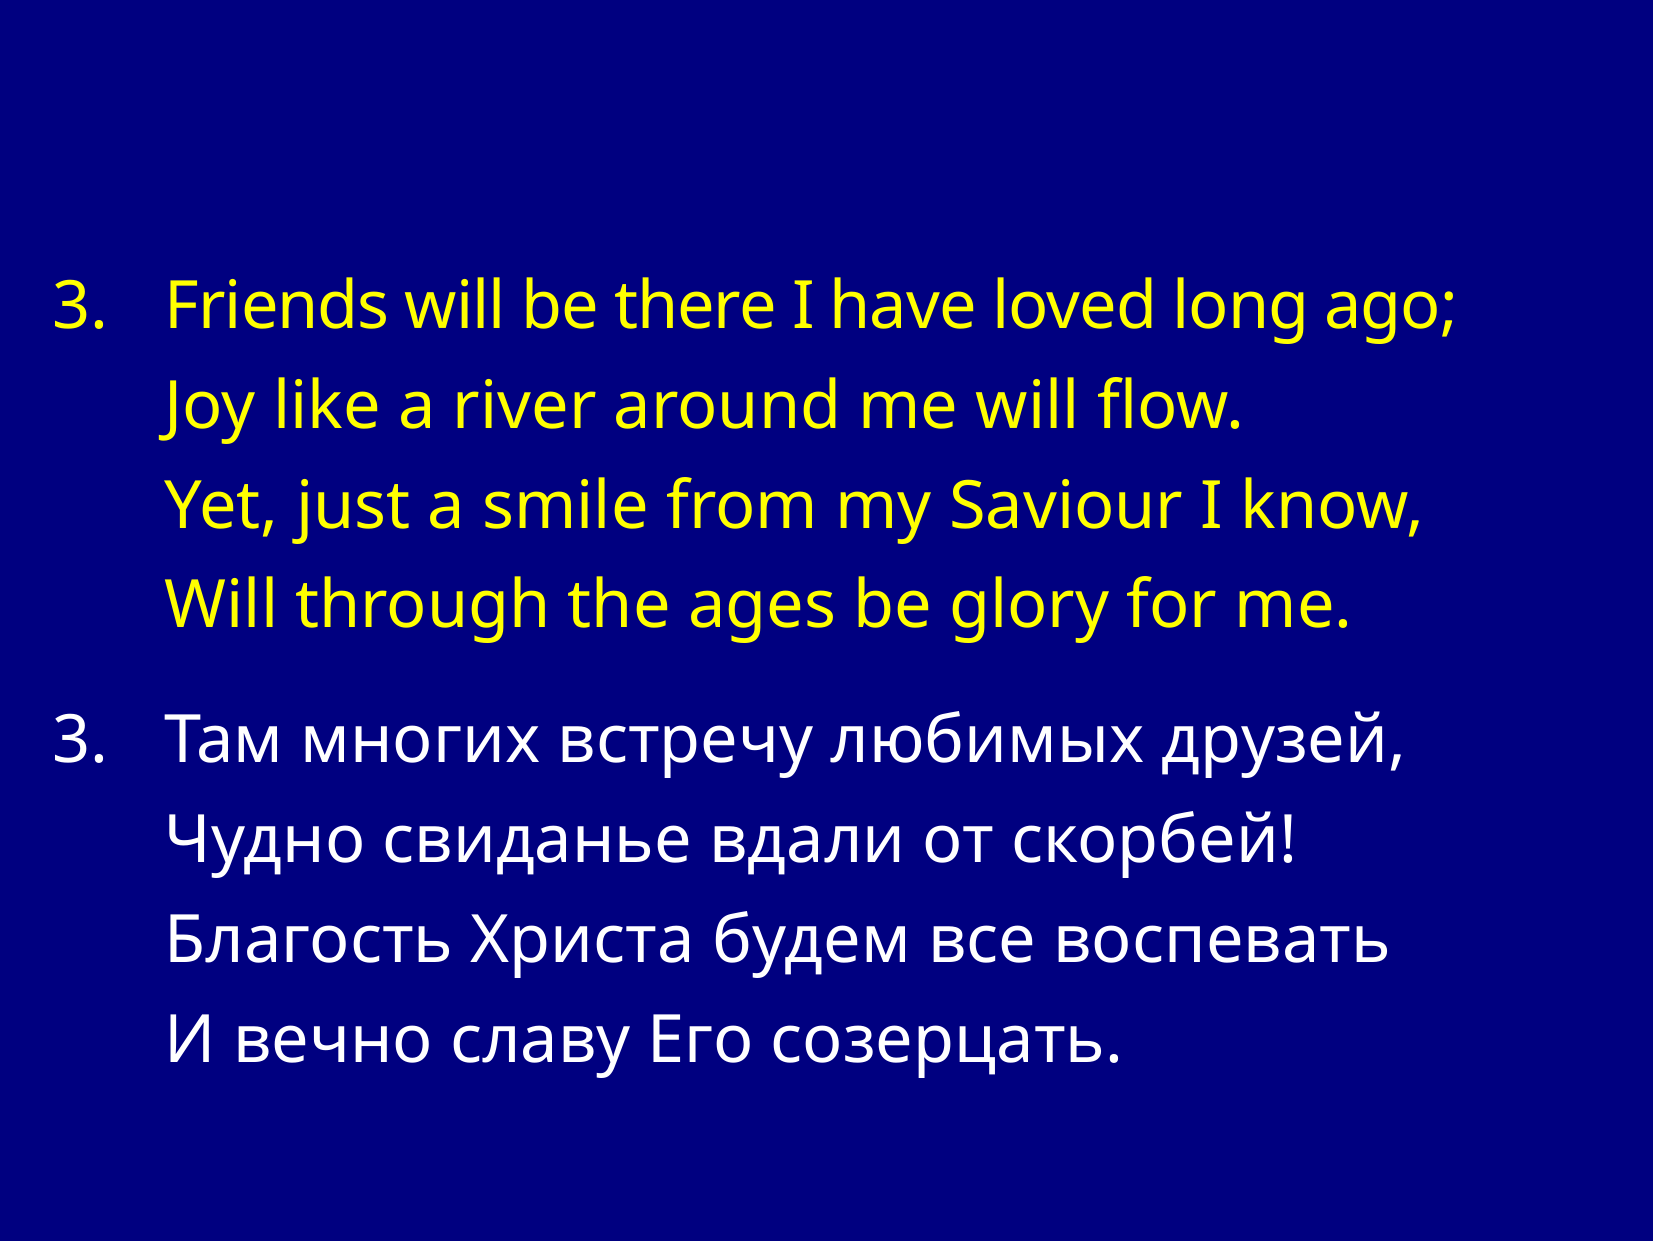

3.	Friends will be there I have loved long ago;
	Joy like a river around me will flow.
	Yet, just a smile from my Saviour I know,
	Will through the ages be glory for me.
3.	Там многих встречу любимых друзей,
	Чудно свиданье вдали от скорбей!
	Благость Христа будем все воспевать
	И вечно славу Его созерцать.